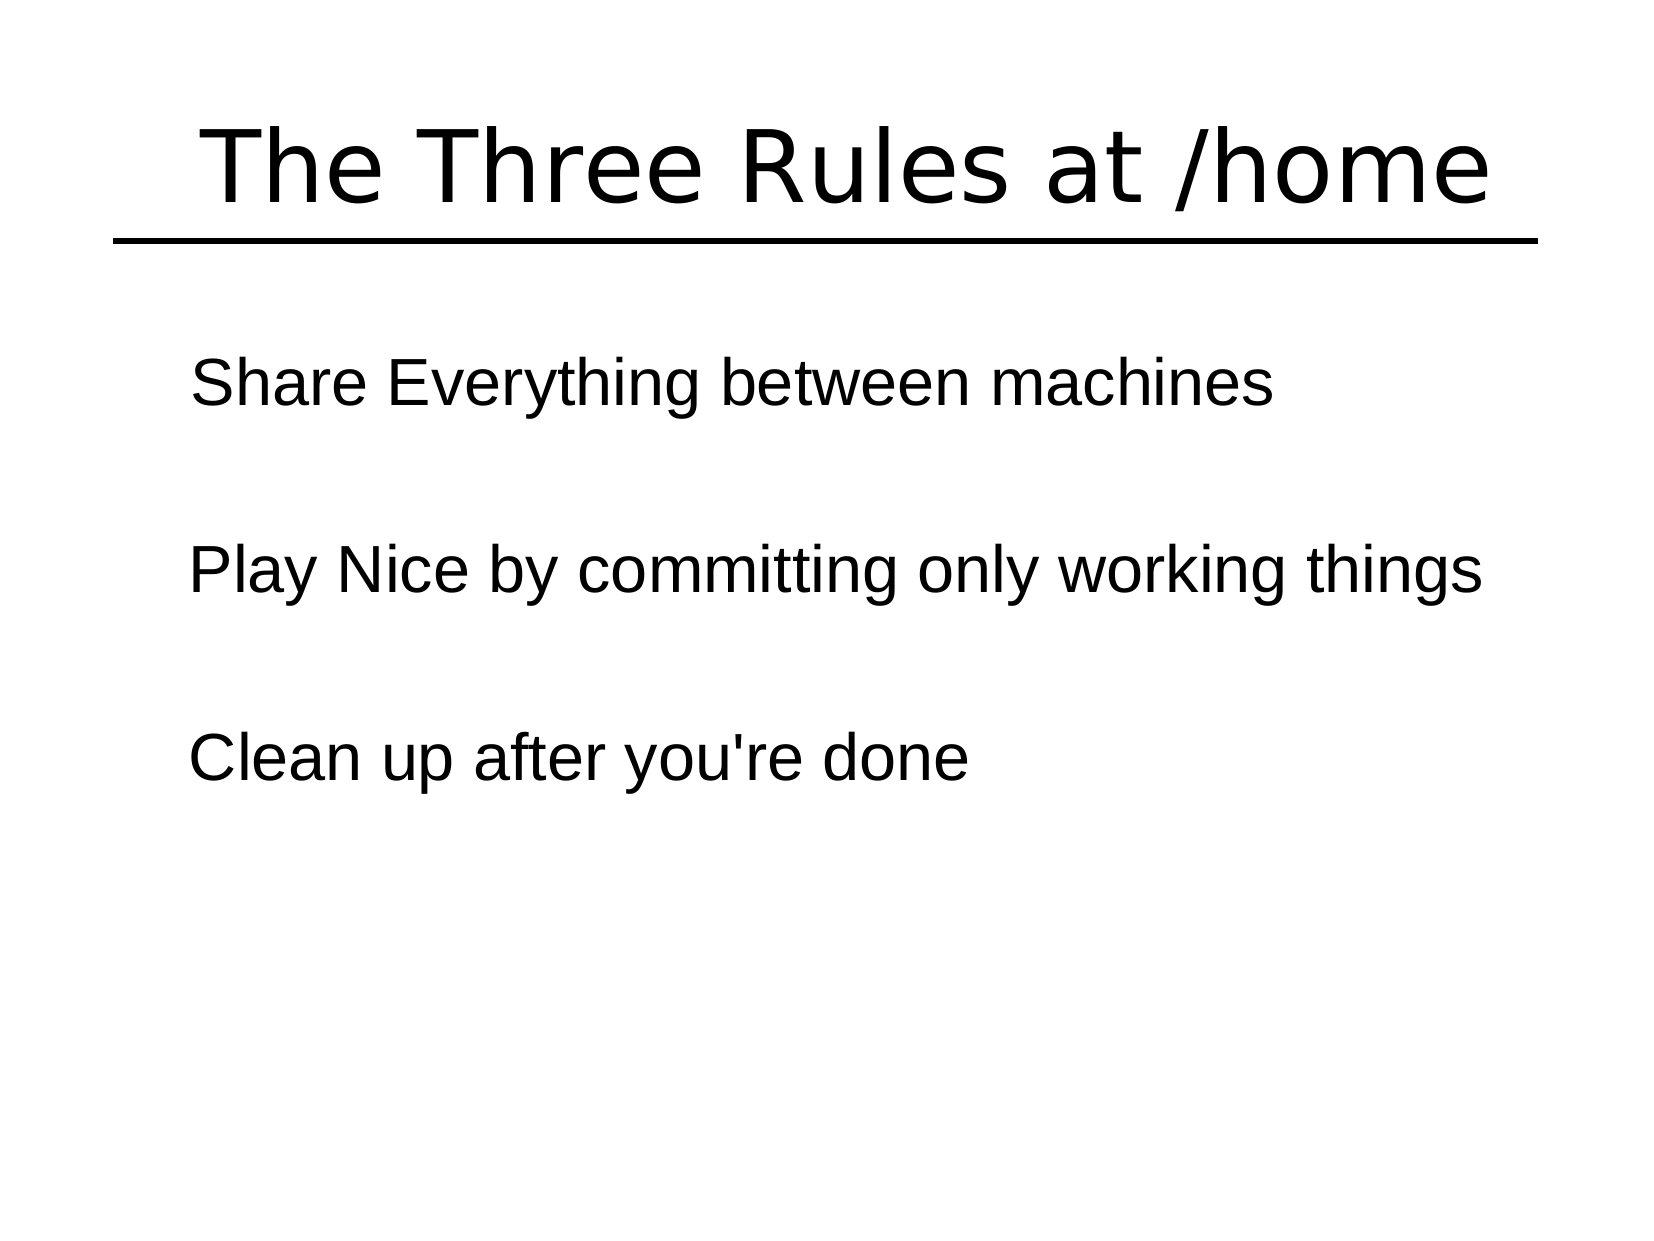

The Three Rules at /home
Share Everything between machines
Play Nice by committing only working things
Clean up after you're done